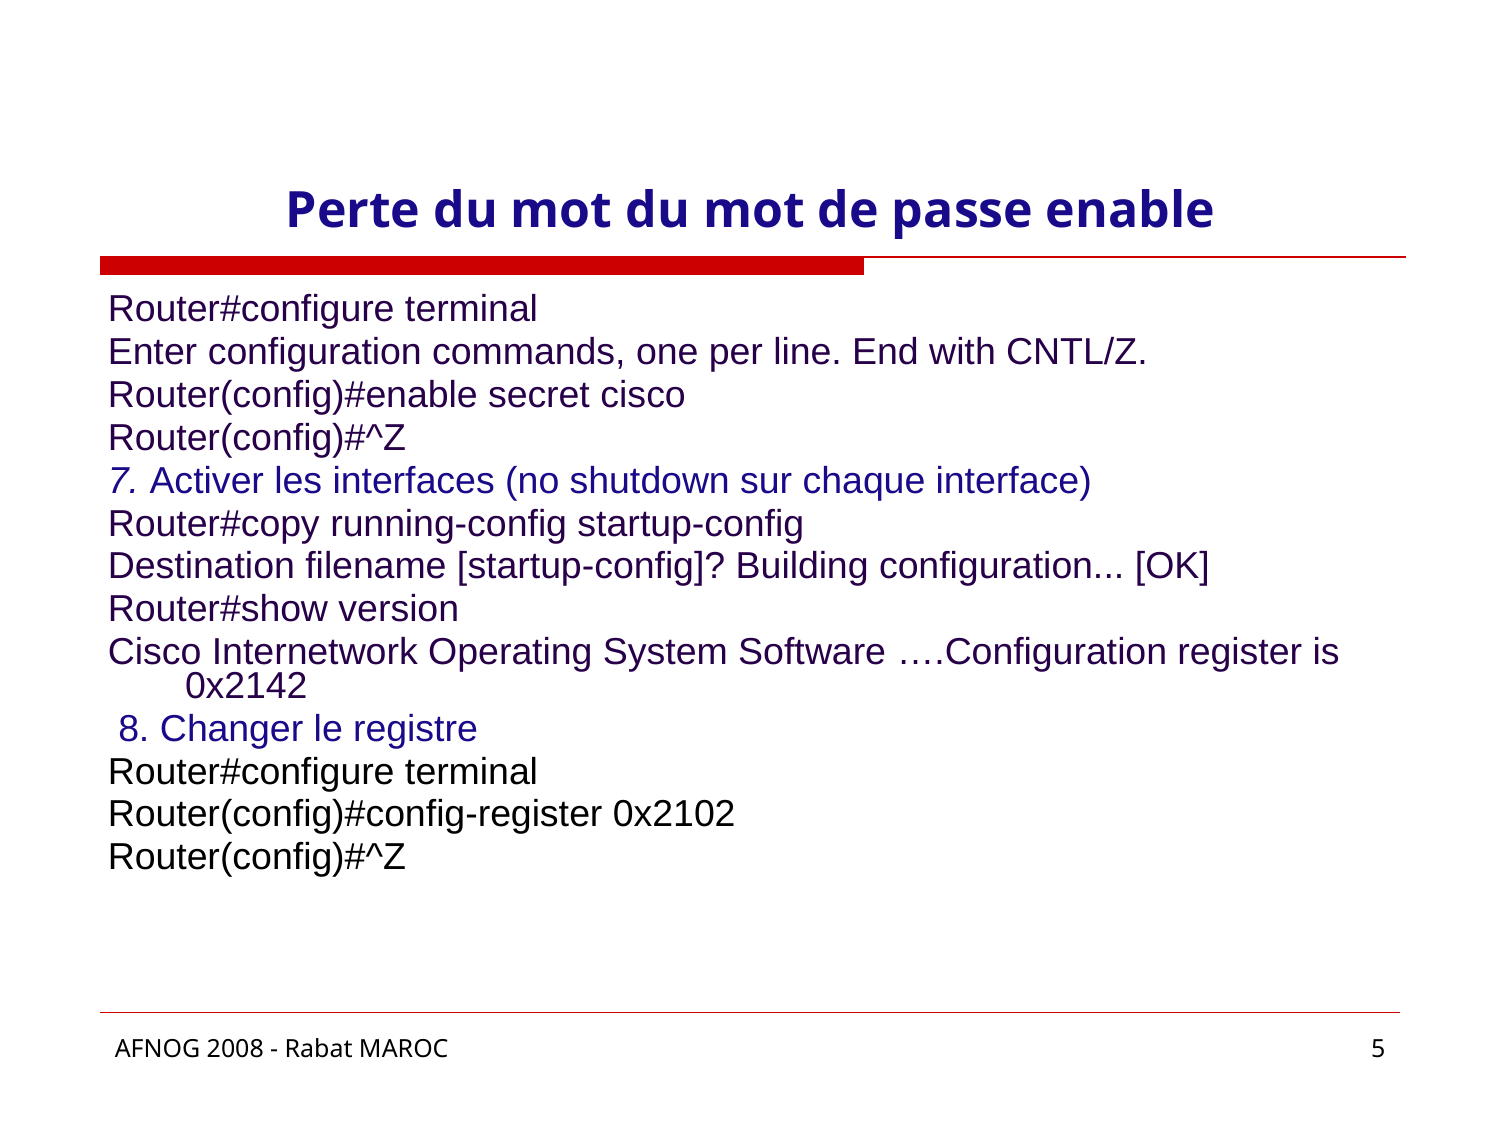

# Perte du mot du mot de passe enable
Router#configure terminal
Enter configuration commands, one per line. End with CNTL/Z.
Router(config)#enable secret cisco
Router(config)#^Z
7. Activer les interfaces (no shutdown sur chaque interface)
Router#copy running-config startup-config
Destination filename [startup-config]? Building configuration... [OK]
Router#show version
Cisco Internetwork Operating System Software ….Configuration register is 0x2142
 8. Changer le registre
Router#configure terminal
Router(config)#config-register 0x2102
Router(config)#^Z
AFNOG 2008 - Rabat MAROC